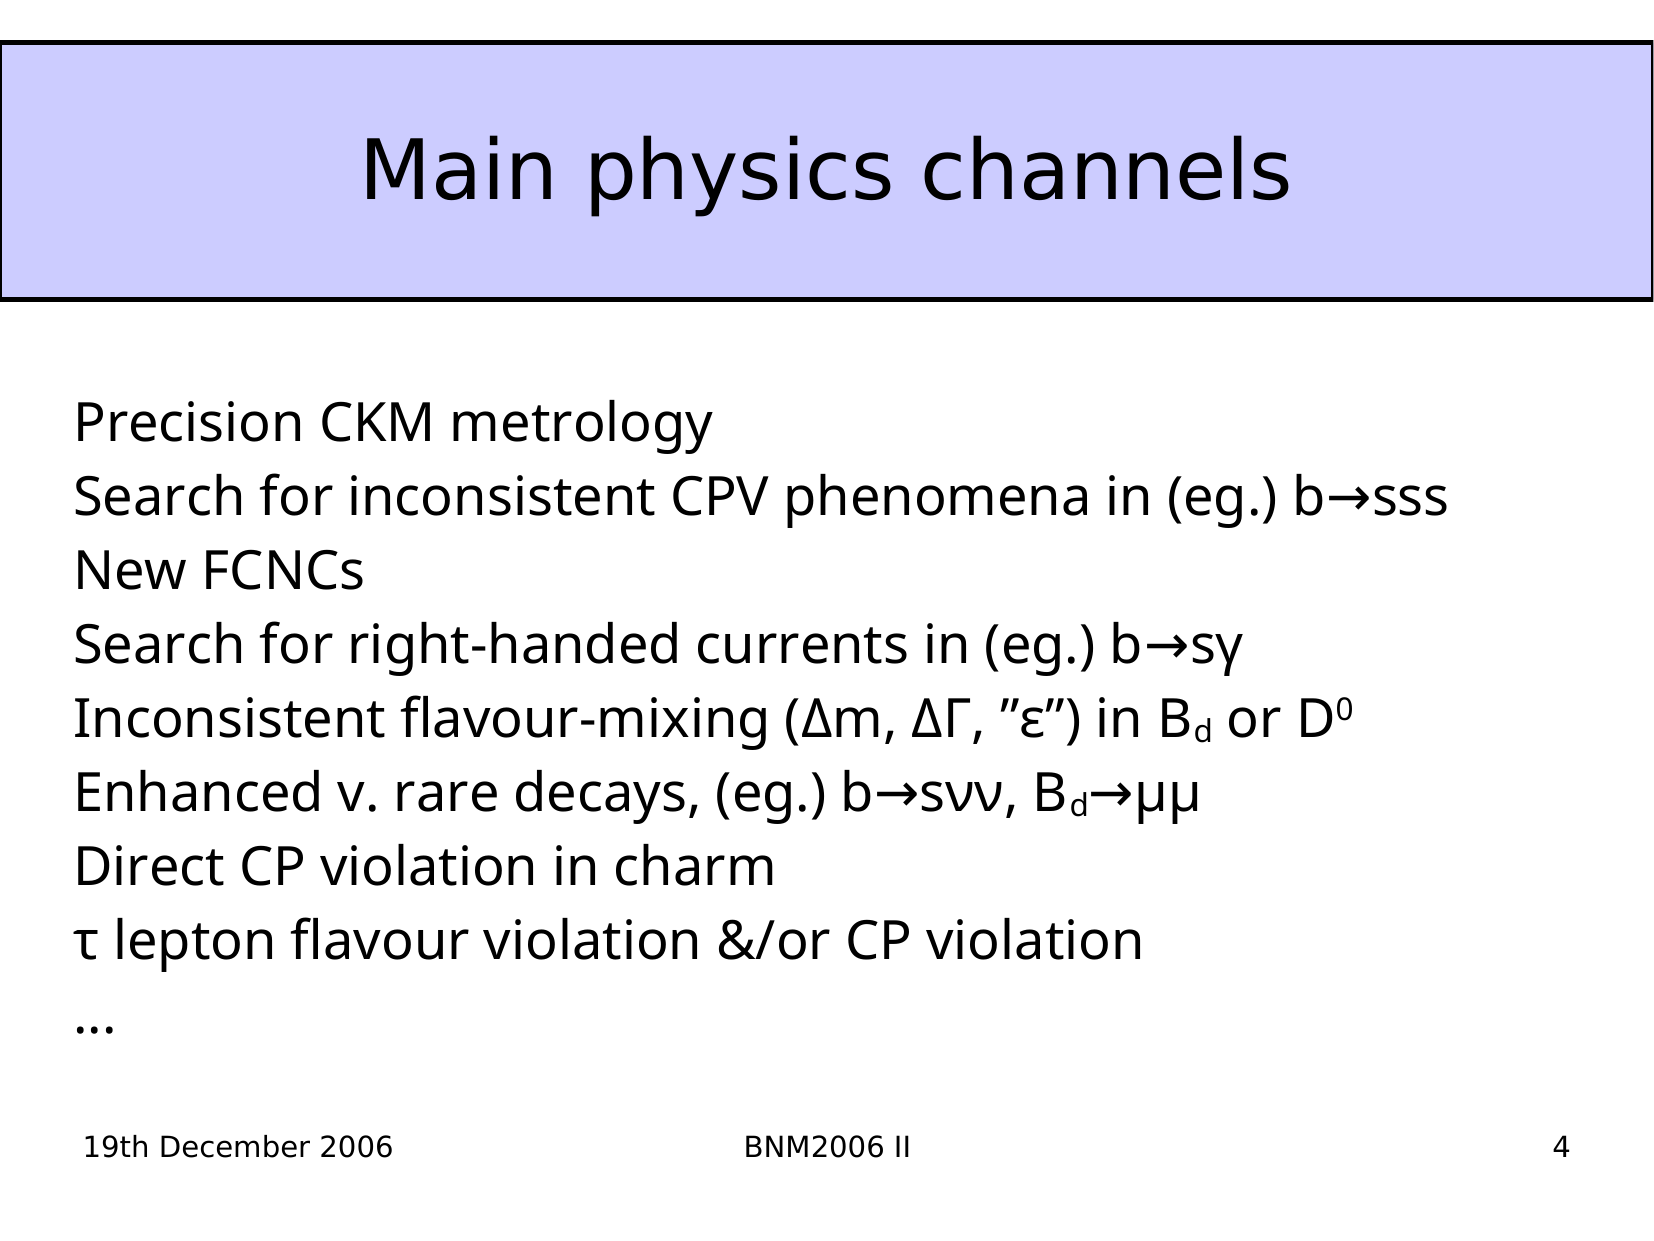

# Main physics channels
Precision CKM metrology
Search for inconsistent CPV phenomena in (eg.) b→sss
New FCNCs
Search for right-handed currents in (eg.) b→sγ
Inconsistent flavour-mixing (Δm, ΔΓ, ”ε”) in Bd or D0
Enhanced v. rare decays, (eg.) b→sνν, Bd→μμ
Direct CP violation in charm
τ lepton flavour violation &/or CP violation
...
19th December 2006
BNM2006 II
4